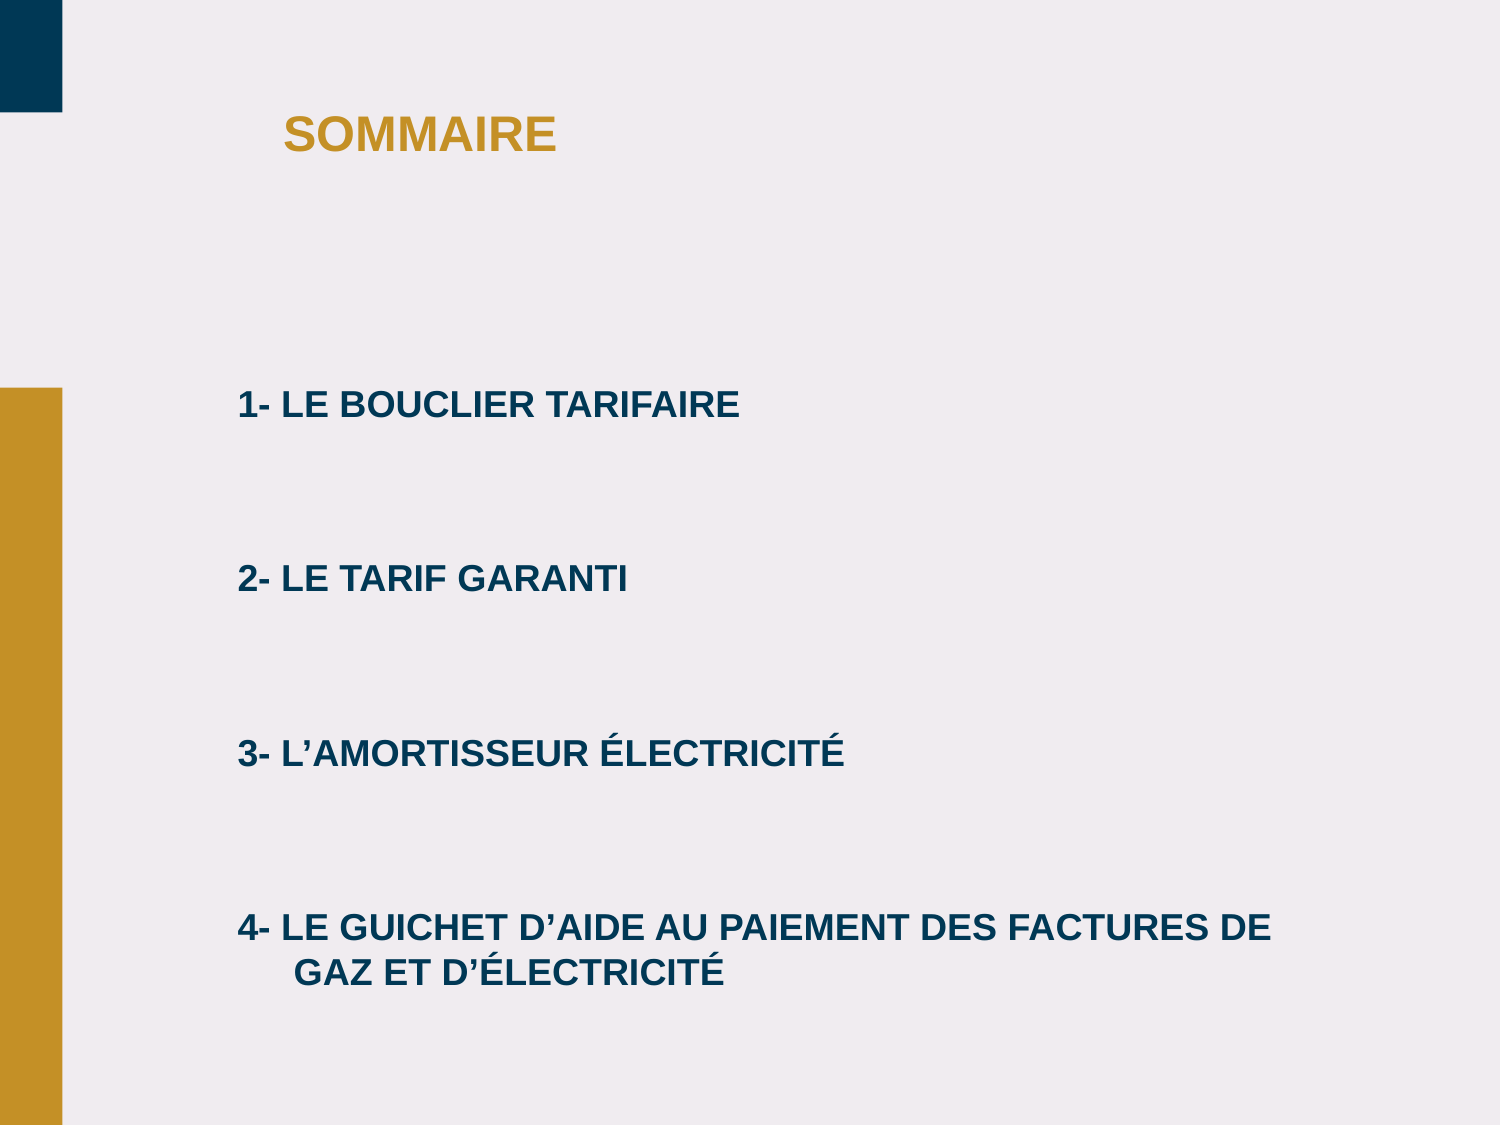

# SOMMAIRE
1- LE BOUCLIER TARIFAIRE
2- LE TARIF GARANTI
3- L’AMORTISSEUR ÉLECTRICITÉ
4- LE GUICHET D’AIDE AU PAIEMENT DES FACTURES DE GAZ ET D’ÉLECTRICITÉ